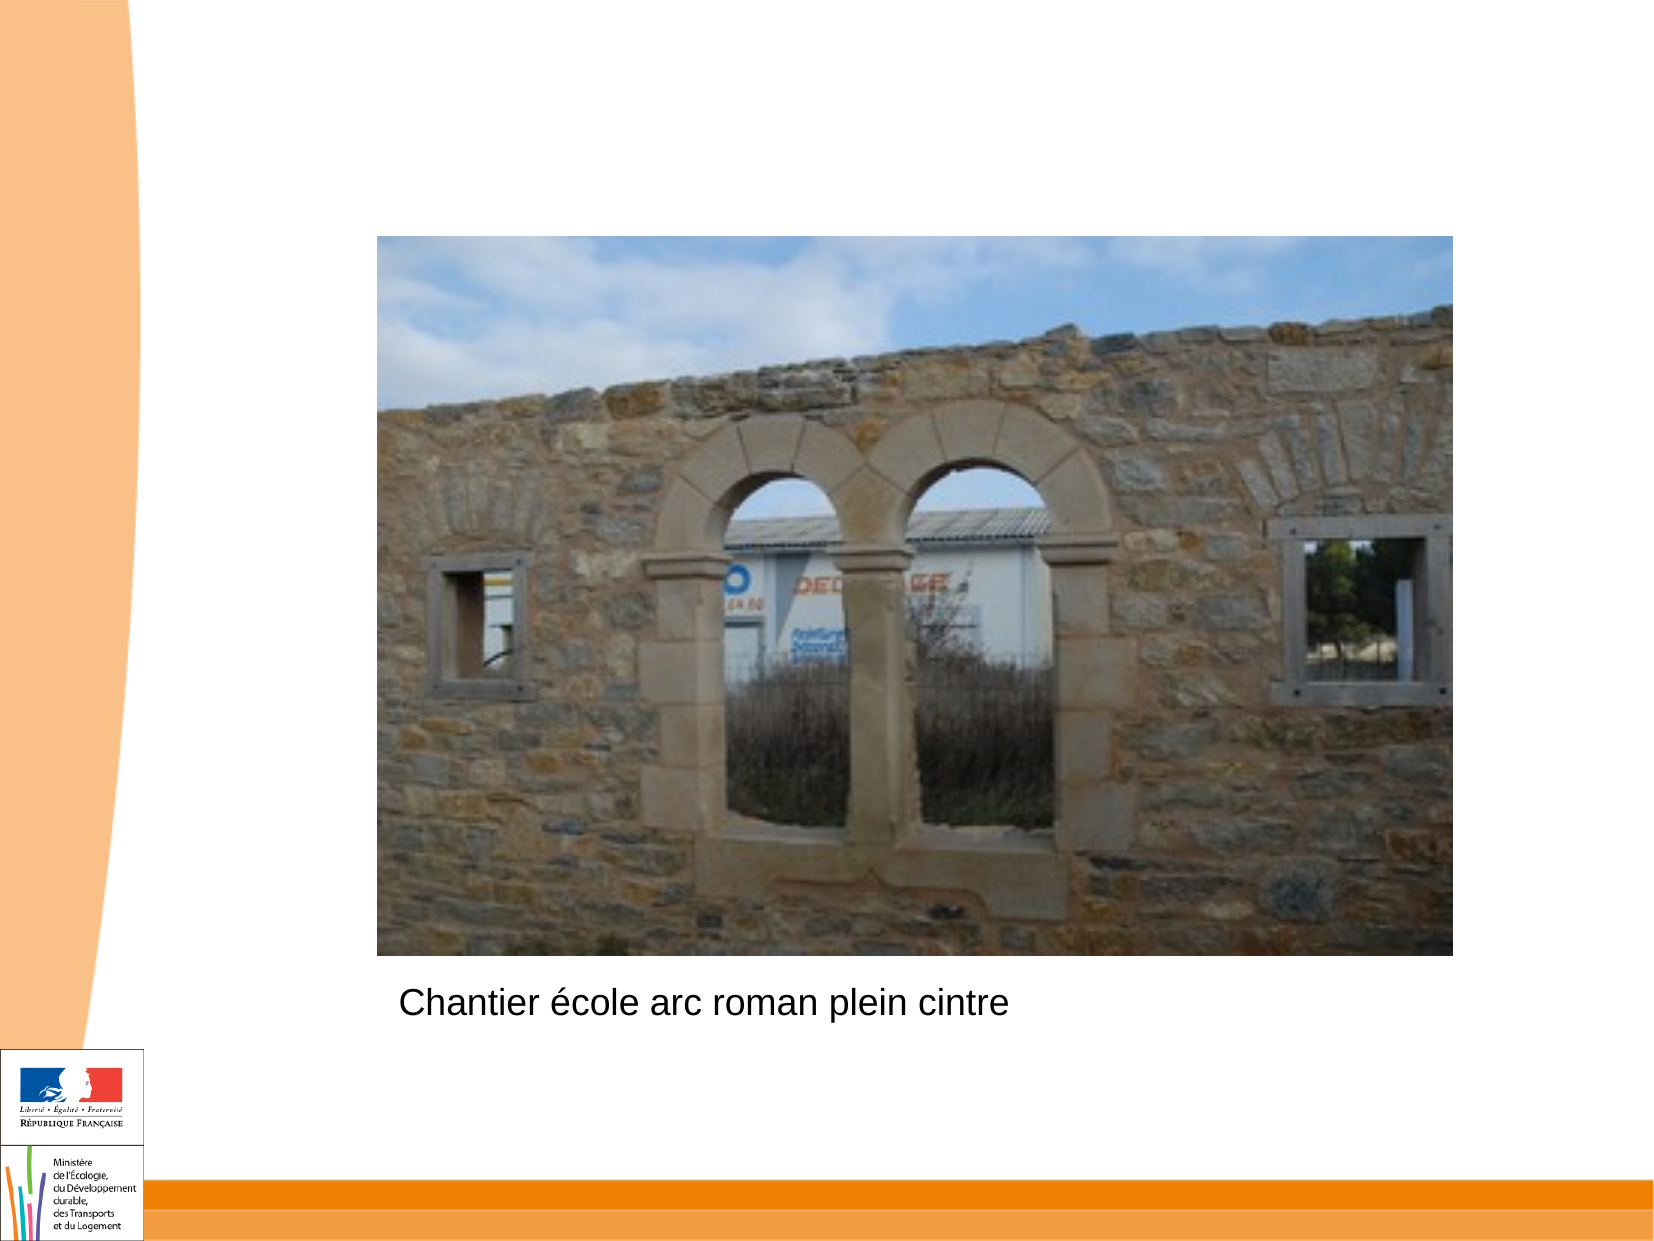

#
Chantier école arc roman plein cintre